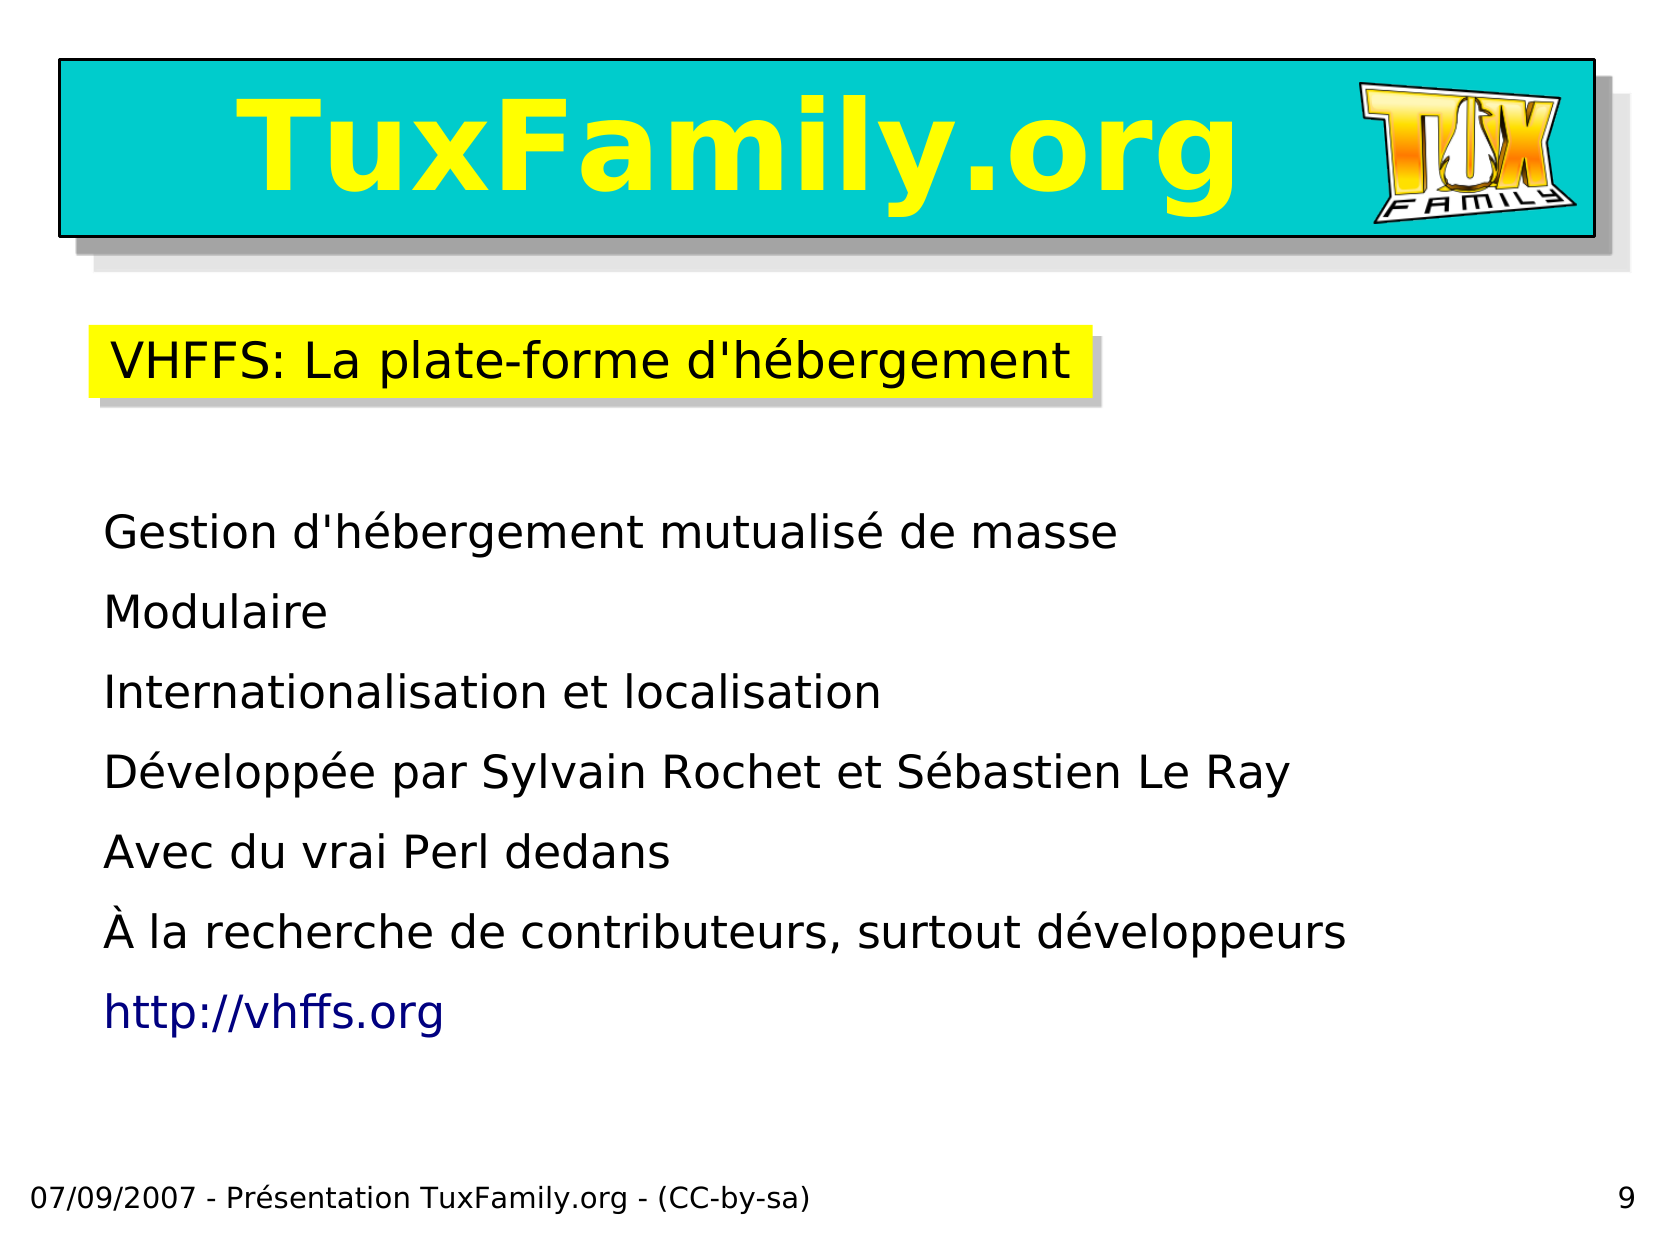

VHFFS: La plate-forme d'hébergement
Gestion d'hébergement mutualisé de masse
Modulaire
Internationalisation et localisation
Développée par Sylvain Rochet et Sébastien Le Ray
Avec du vrai Perl dedans
À la recherche de contributeurs, surtout développeurs
http://vhffs.org
9